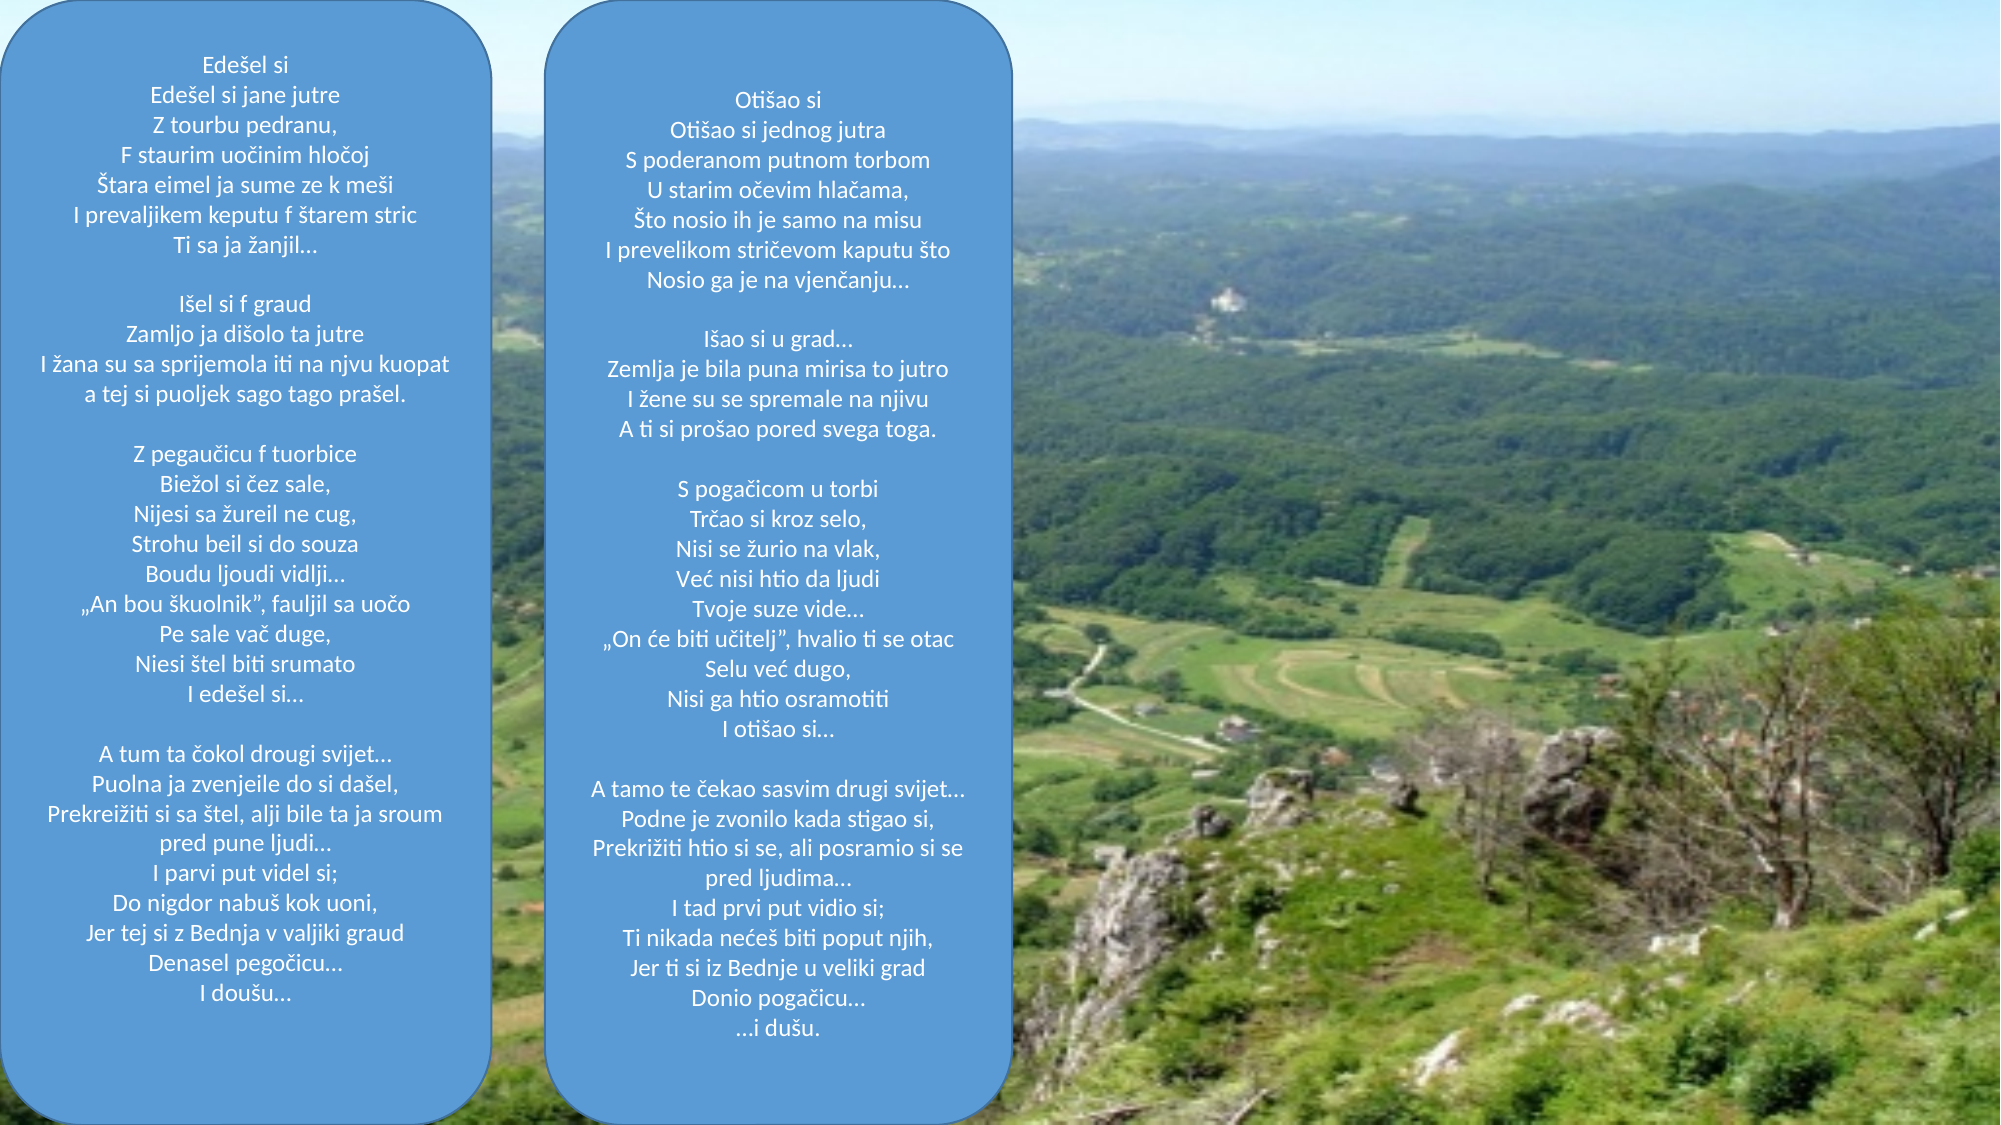

Edešel si
Edešel si jane jutre
Z tourbu pedranu,
F staurim uočinim hločoj
Štara eimel ja sume ze k meši
I prevaljikem keputu f štarem stric
Ti sa ja žanjil…
Išel si f graud
Zamljo ja dišolo ta jutre
I žana su sa sprijemola iti na njvu kuopat a tej si puoljek sago tago prašel.
Z pegaučicu f tuorbice
Biežol si čez sale,
Nijesi sa žureil ne cug,
Strohu beil si do souza
Boudu ljoudi vidlji…
„An bou škuolnik”, fauljil sa uočo
Pe sale vač duge,
Niesi štel biti srumato
I edešel si…
A tum ta čokol drougi svijet…
Puolna ja zvenjeile do si dašel,
Prekreižiti si sa štel, alji bile ta ja sroum pred pune ljudi…
I parvi put videl si;
Do nigdor nabuš kok uoni,
Jer tej si z Bednja v valjiki graud
Denasel pegočicu…
I doušu…
Otišao si
Otišao si jednog jutra
S poderanom putnom torbom
U starim očevim hlačama,
Što nosio ih je samo na misu
I prevelikom stričevom kaputu što
Nosio ga je na vjenčanju…
Išao si u grad…
Zemlja je bila puna mirisa to jutro
I žene su se spremale na njivu
A ti si prošao pored svega toga.
S pogačicom u torbi
Trčao si kroz selo,
Nisi se žurio na vlak,
Već nisi htio da ljudi
Tvoje suze vide…
„On će biti učitelj”, hvalio ti se otac
Selu već dugo,
Nisi ga htio osramotiti
I otišao si…
A tamo te čekao sasvim drugi svijet…
Podne je zvonilo kada stigao si,
Prekrižiti htio si se, ali posramio si se pred ljudima…
I tad prvi put vidio si;
Ti nikada nećeš biti poput njih,
Jer ti si iz Bednje u veliki grad
Donio pogačicu…
…i dušu.